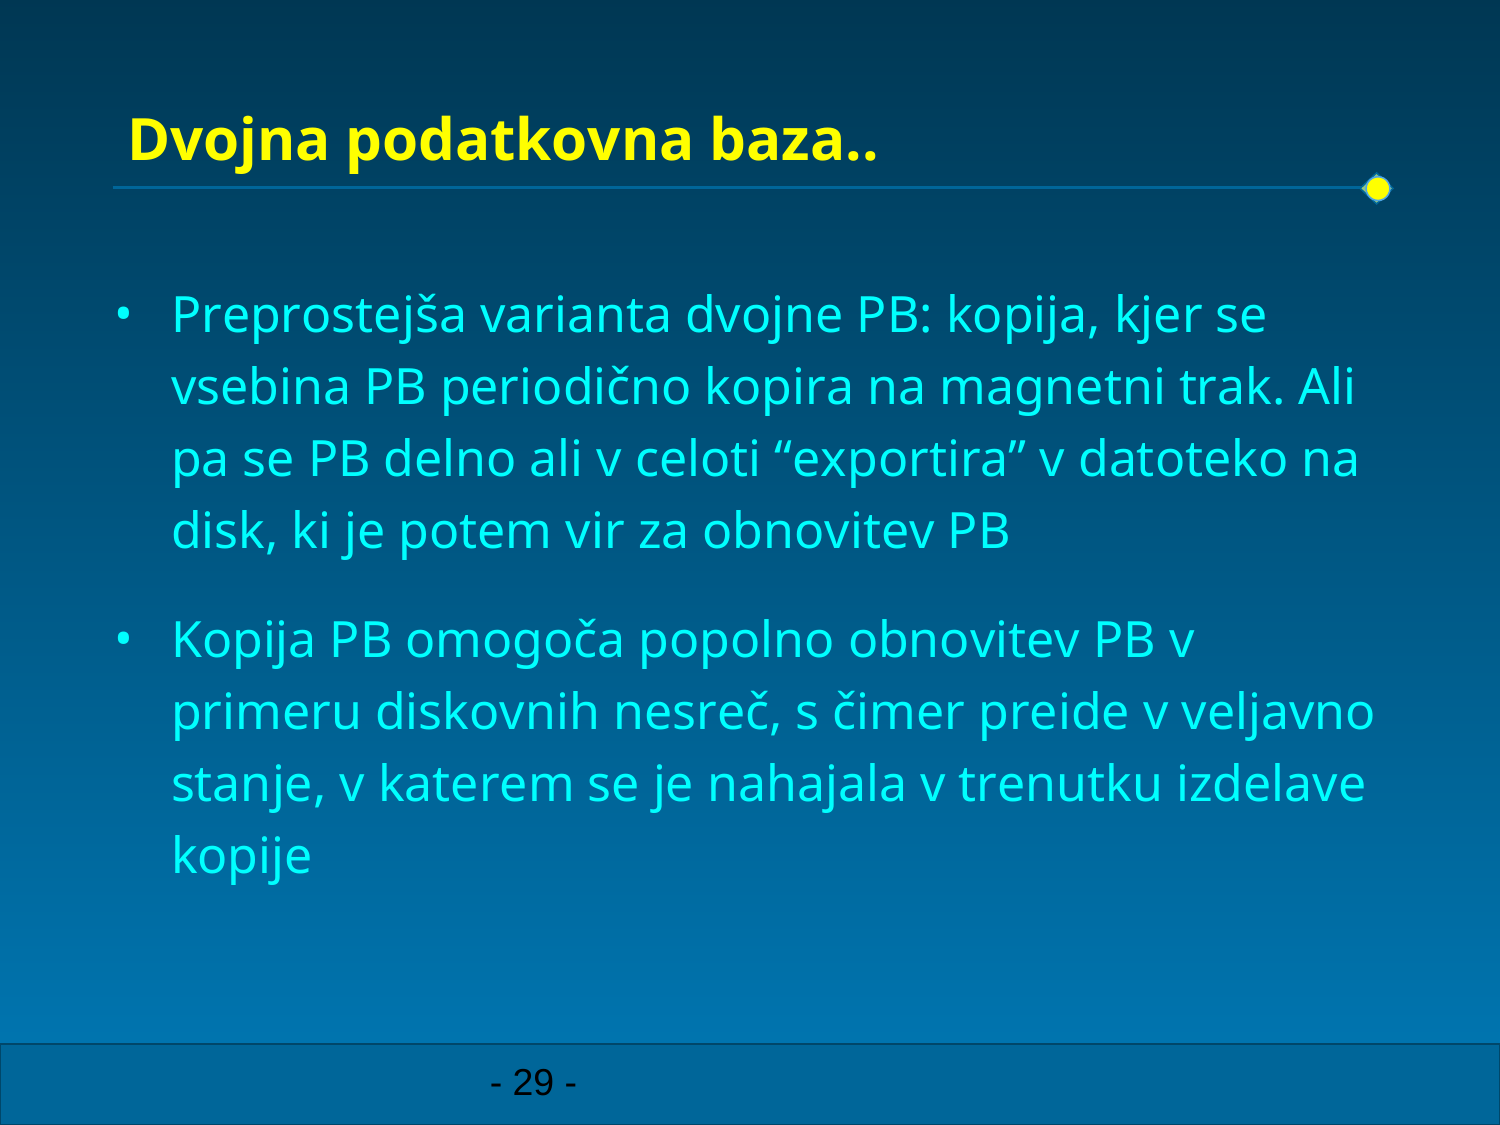

# Dvojna podatkovna baza..
Preprostejša varianta dvojne PB: kopija, kjer se vsebina PB periodično kopira na magnetni trak. Ali pa se PB delno ali v celoti “exportira” v datoteko na disk, ki je potem vir za obnovitev PB
Kopija PB omogoča popolno obnovitev PB v primeru diskovnih nesreč, s čimer preide v veljavno stanje, v katerem se je nahajala v trenutku izdelave kopije